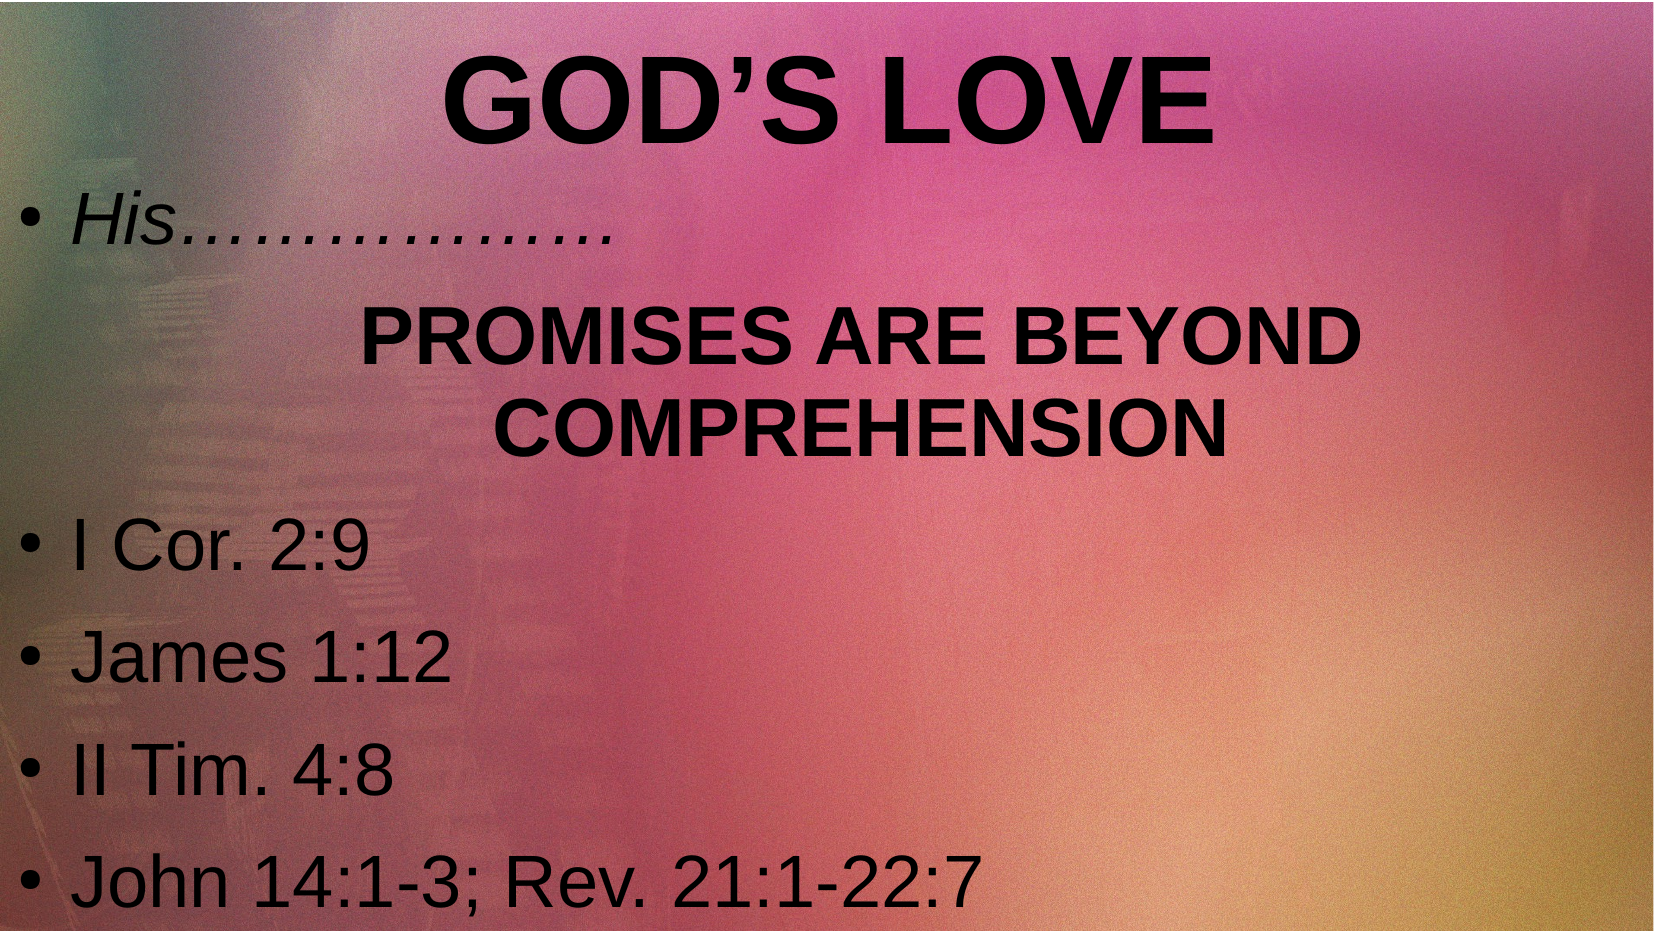

# GOD’S LOVE
His………………
PROMISES ARE BEYOND COMPREHENSION
I Cor. 2:9
James 1:12
II Tim. 4:8
John 14:1-3; Rev. 21:1-22:7